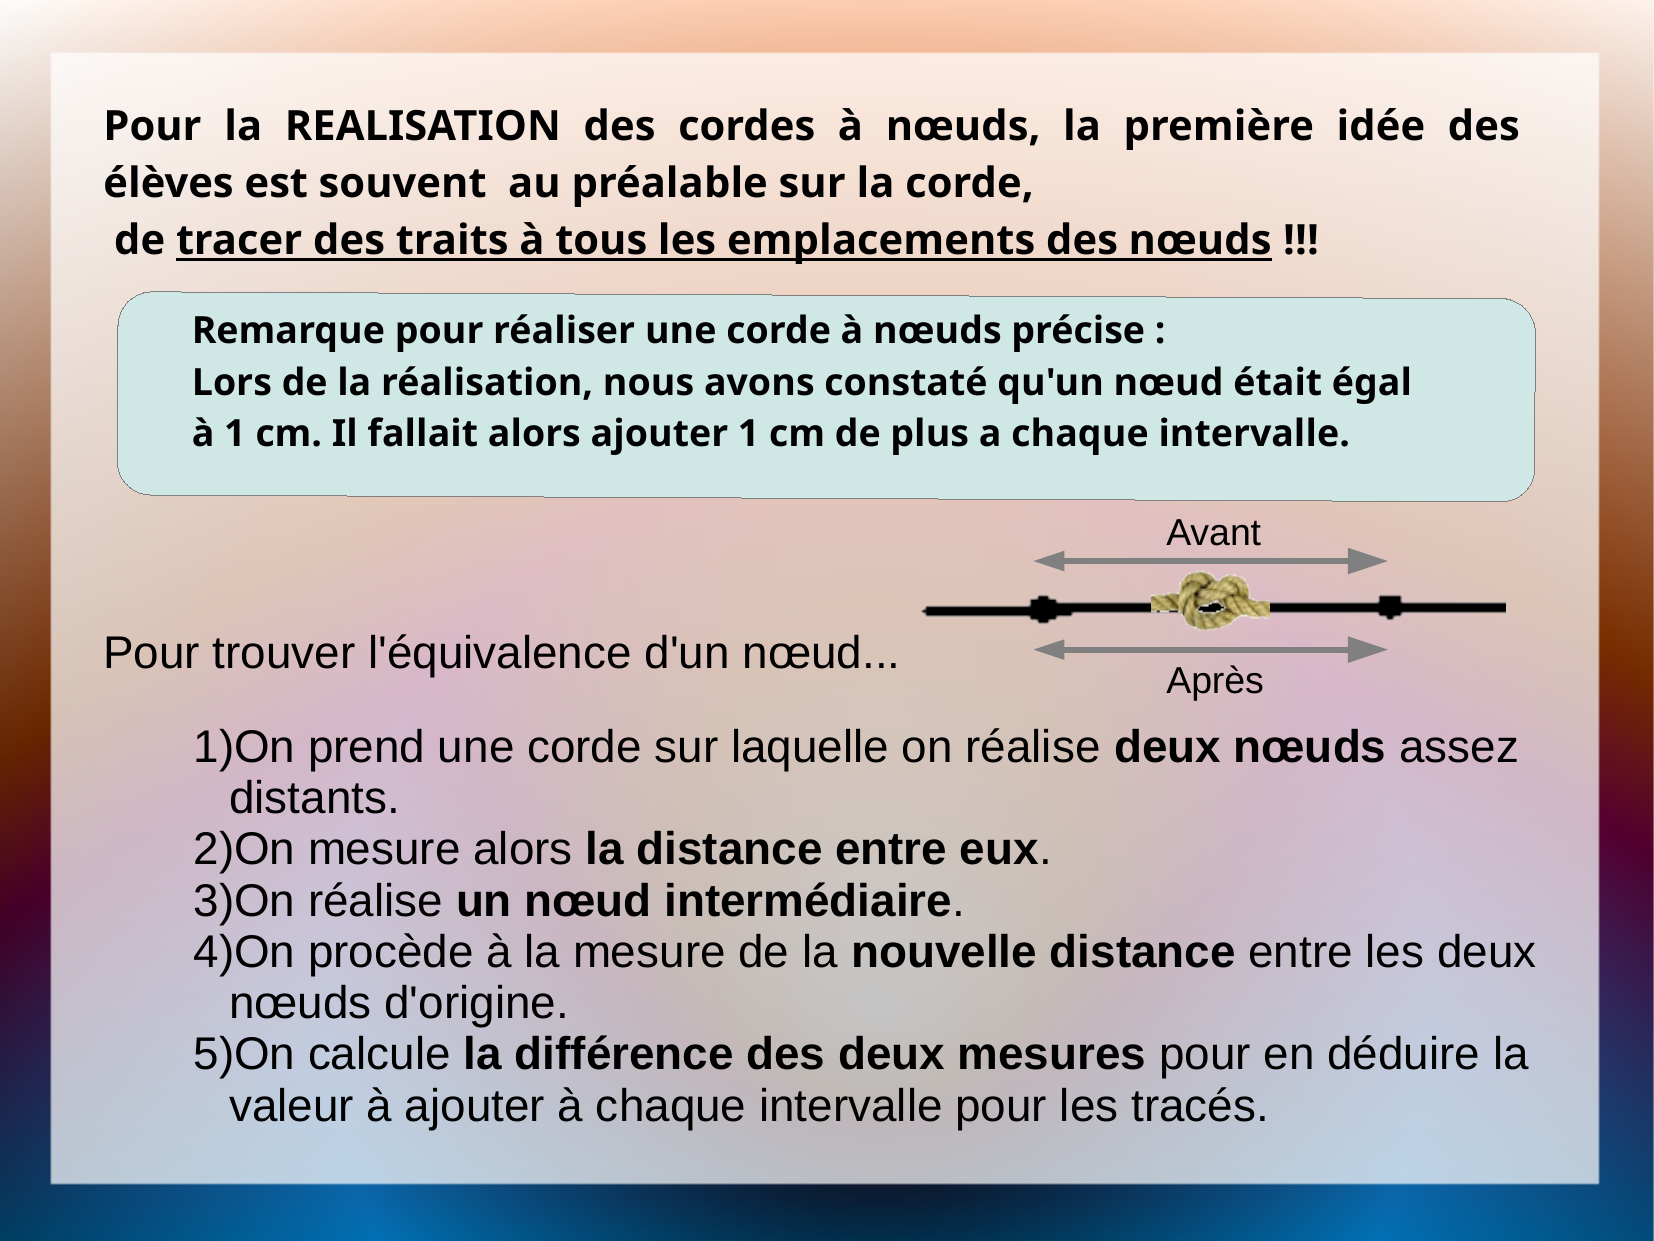

Pour la REALISATION des cordes à nœuds, la première idée des élèves est souvent au préalable sur la corde,
 de tracer des traits à tous les emplacements des nœuds !!!
Remarque pour réaliser une corde à nœuds précise :
Lors de la réalisation, nous avons constaté qu'un nœud était égal à 1 cm. Il fallait alors ajouter 1 cm de plus a chaque intervalle.
Avant
Pour trouver l'équivalence d'un nœud...
On prend une corde sur laquelle on réalise deux nœuds assez distants.
On mesure alors la distance entre eux.
On réalise un nœud intermédiaire.
On procède à la mesure de la nouvelle distance entre les deux nœuds d'origine.
On calcule la différence des deux mesures pour en déduire la valeur à ajouter à chaque intervalle pour les tracés.
Après